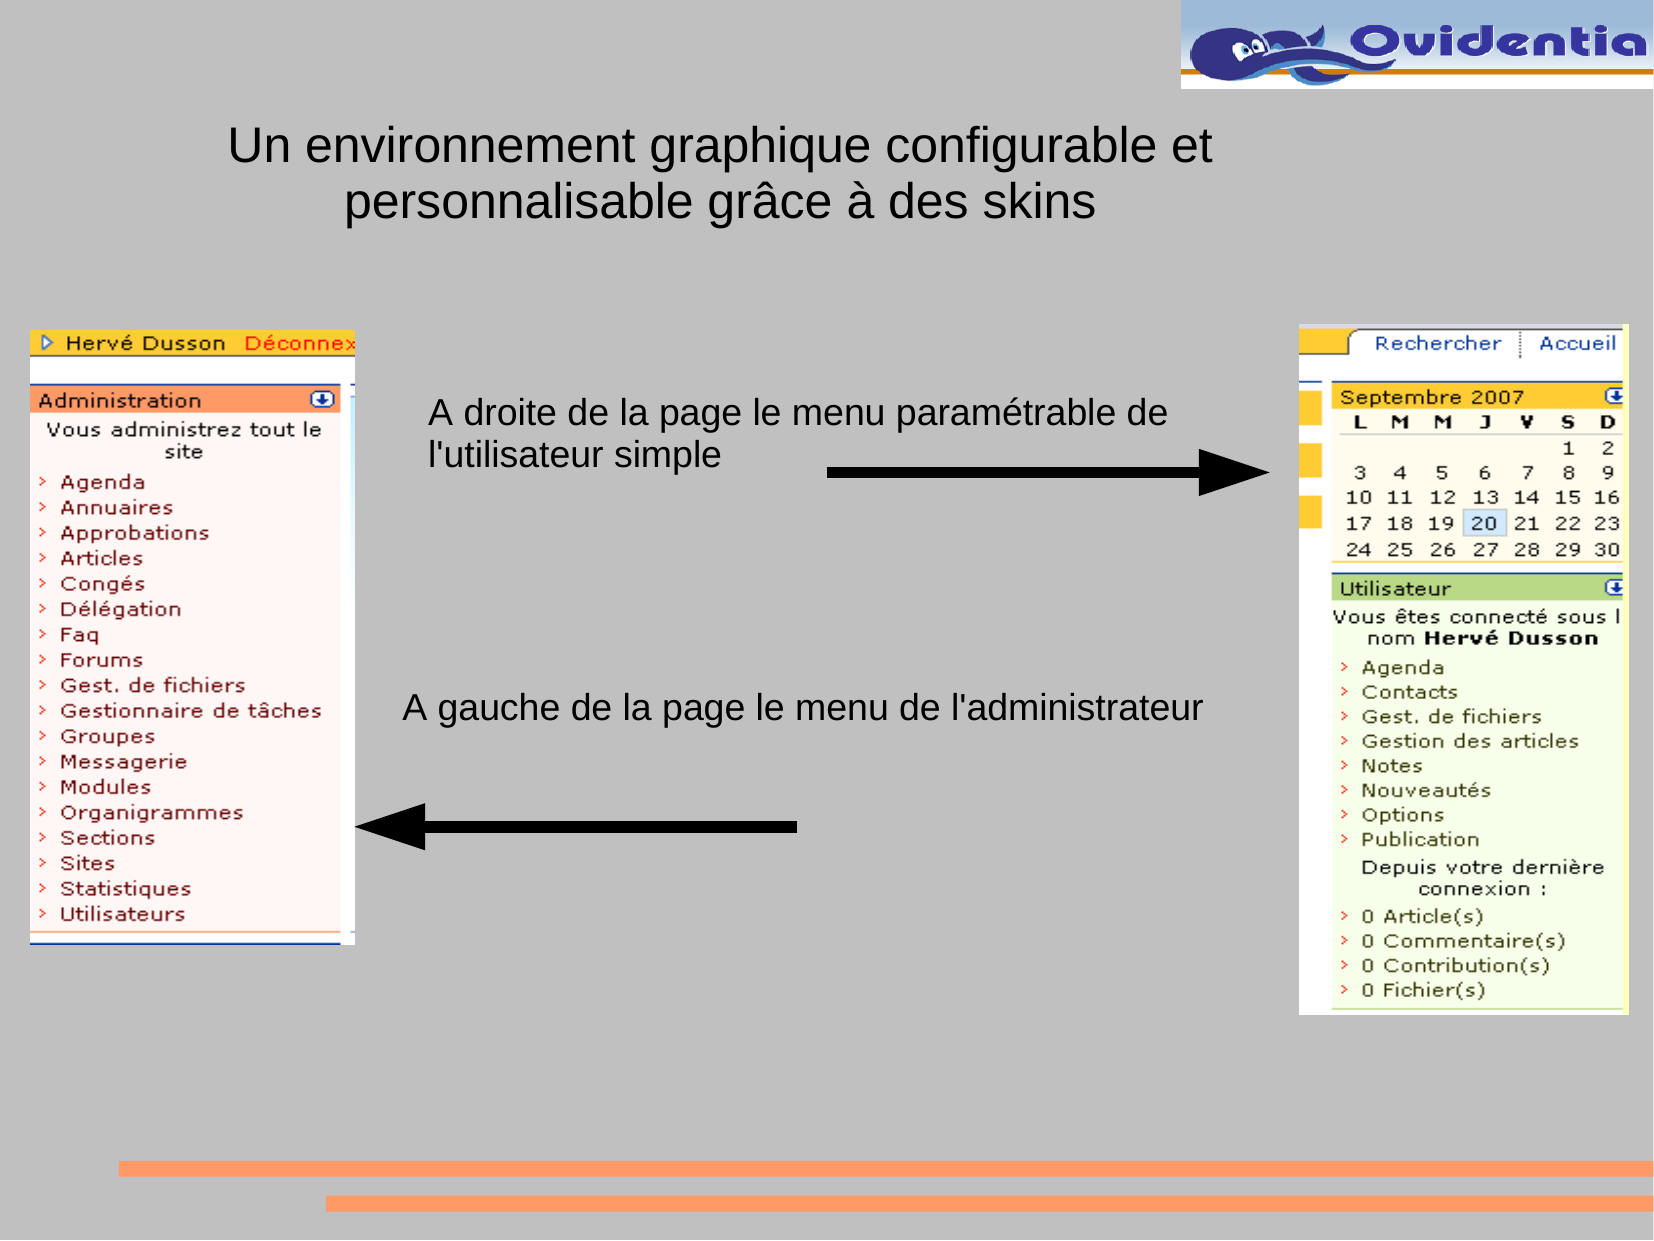

Un environnement graphique configurable et personnalisable grâce à des skins
A droite de la page le menu paramétrable de l'utilisateur simple
A gauche de la page le menu de l'administrateur